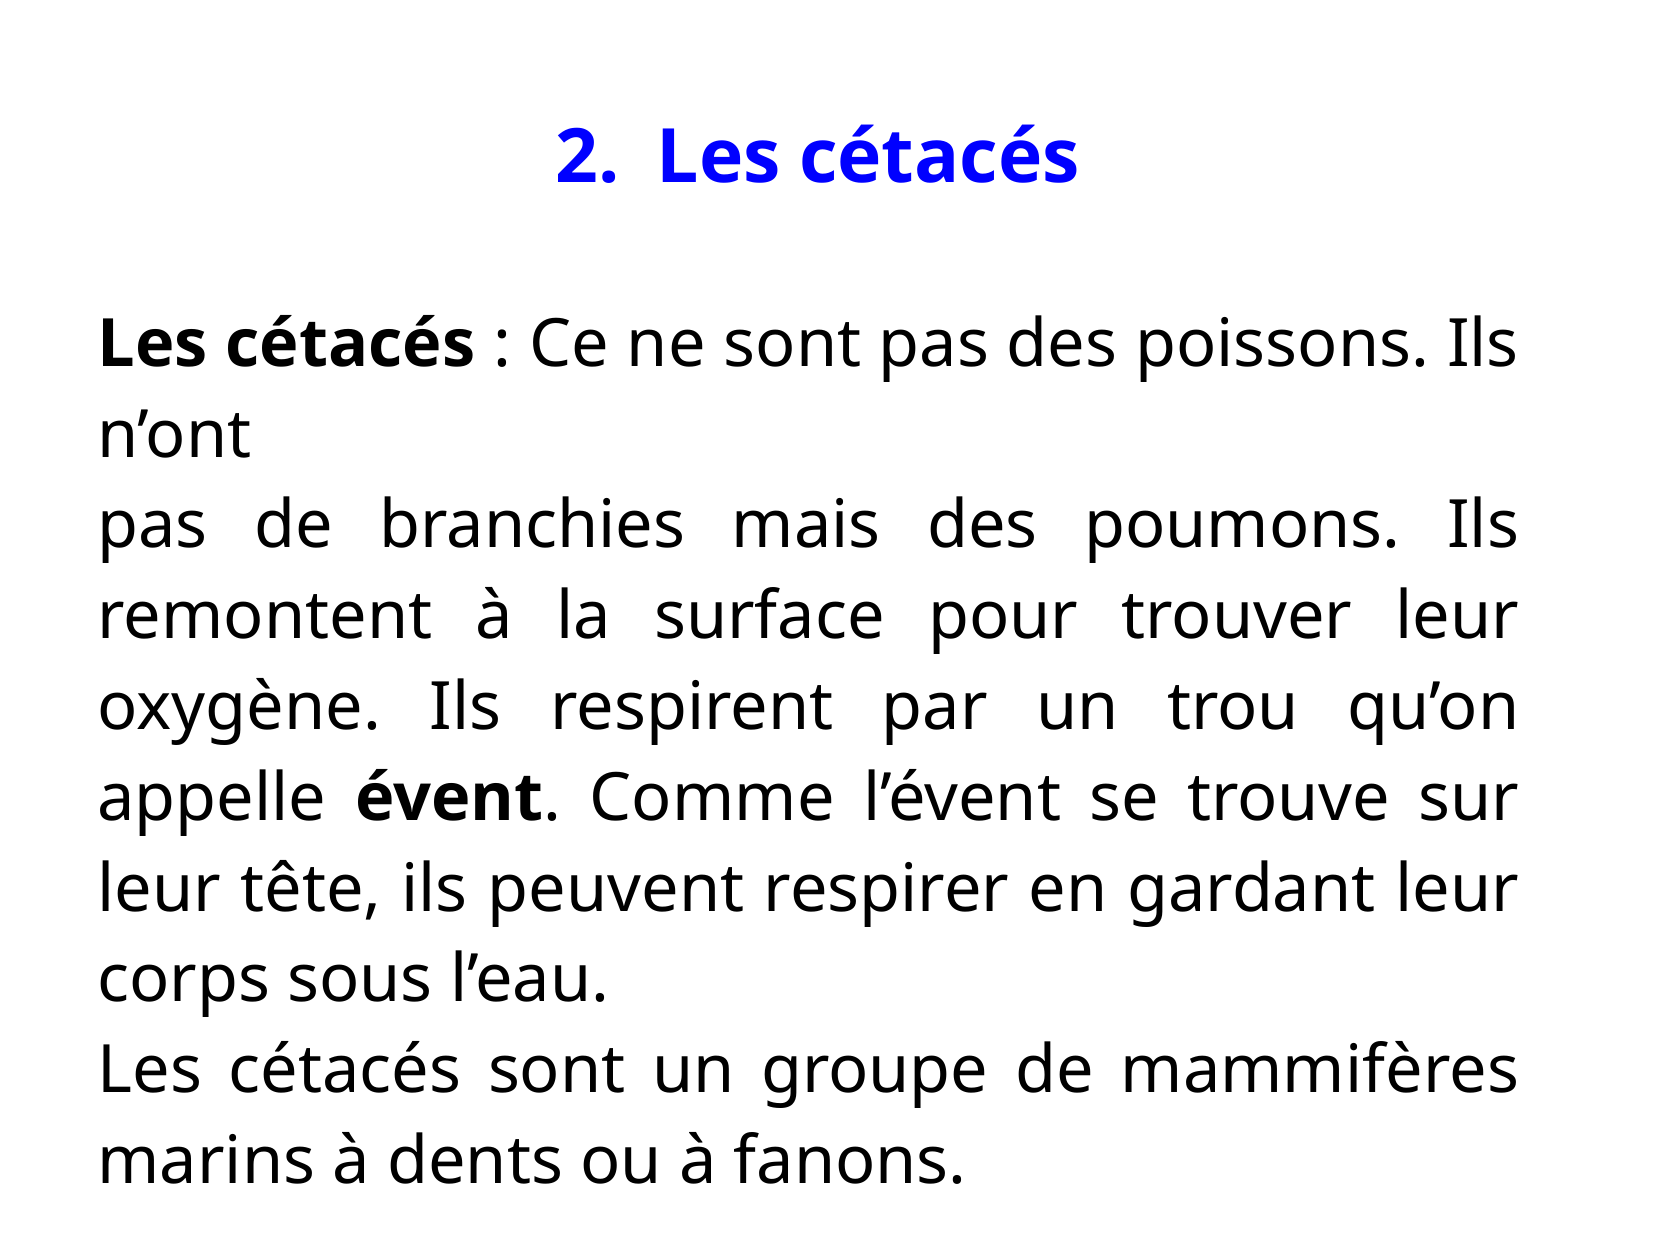

# 2. Les cétacés
Les cétacés : Ce ne sont pas des poissons. Ils n’ont
pas de branchies mais des poumons. Ils remontent à la surface pour trouver leur oxygène. Ils respirent par un trou qu’on appelle évent. Comme l’évent se trouve sur leur tête, ils peuvent respirer en gardant leur corps sous l’eau.
Les cétacés sont un groupe de mammifères marins à dents ou à fanons.